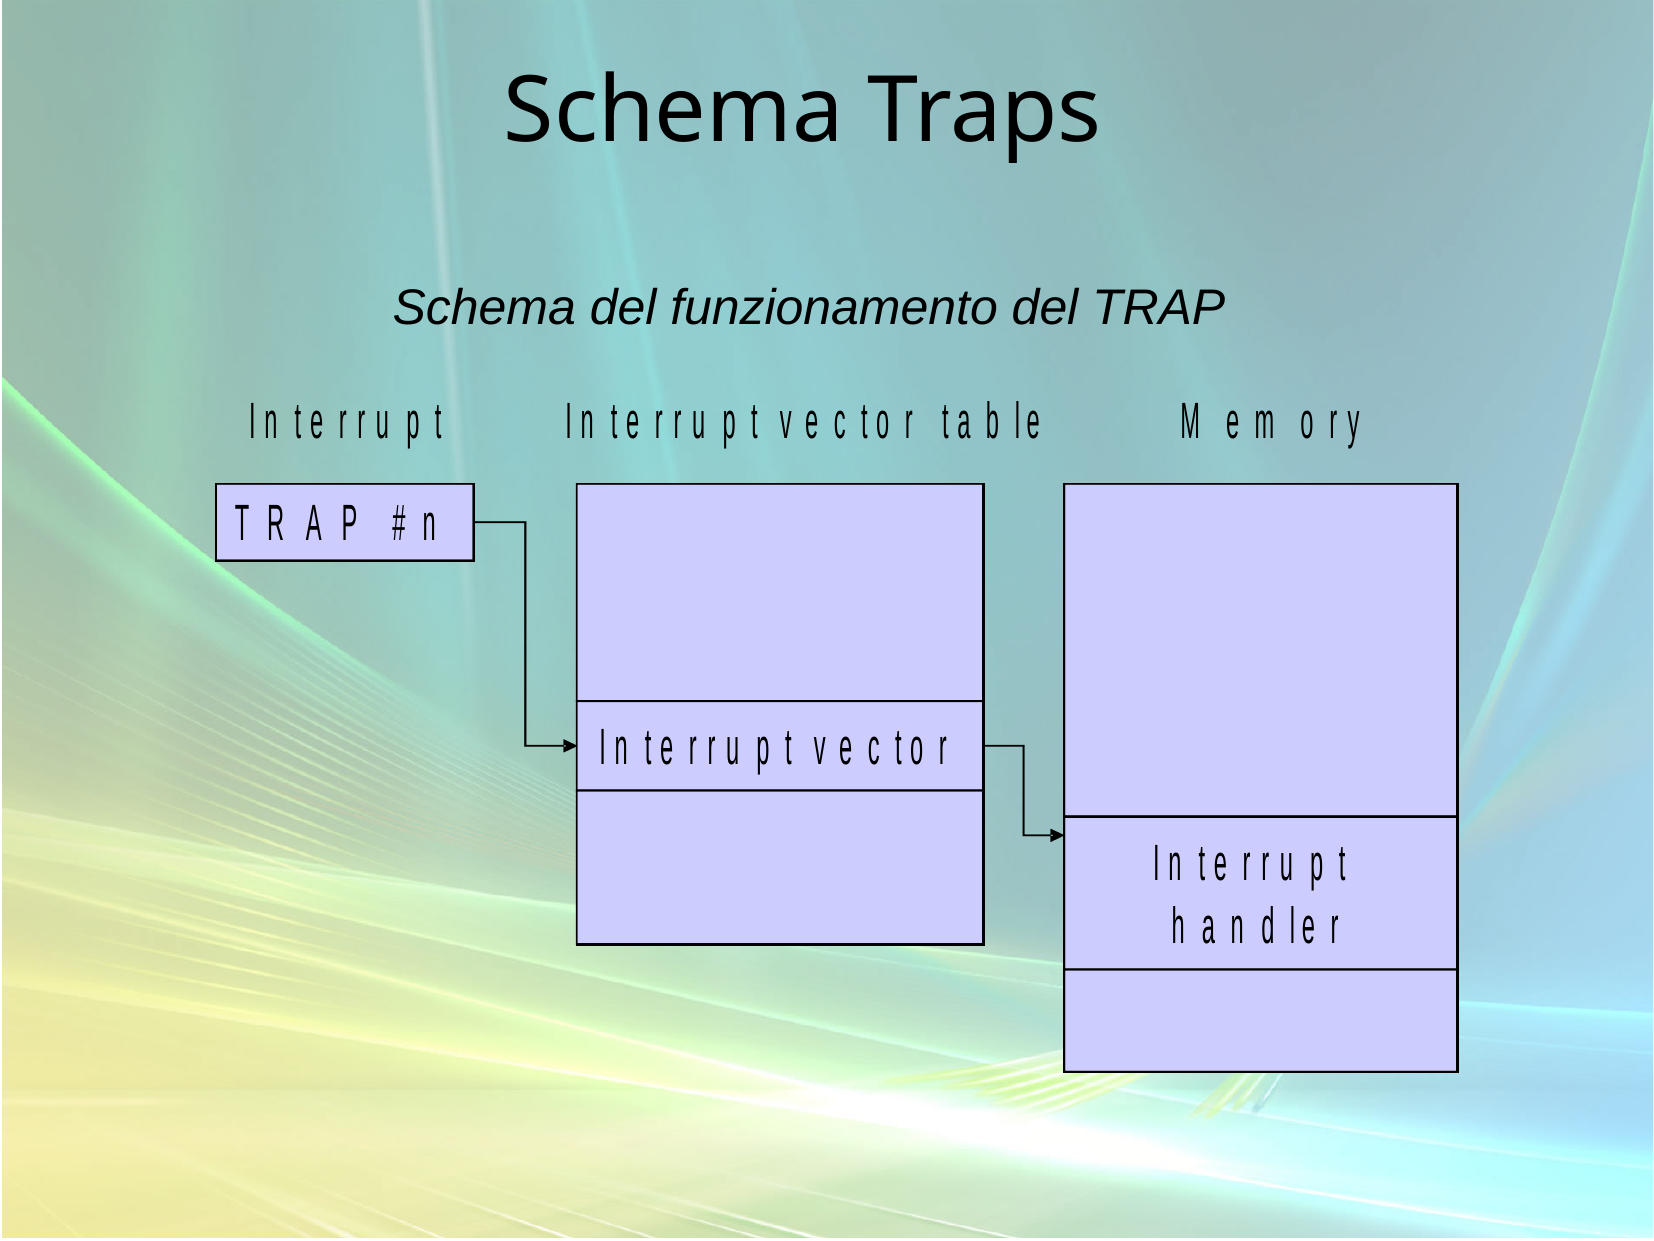

# Schema Traps
Schema del funzionamento del TRAP